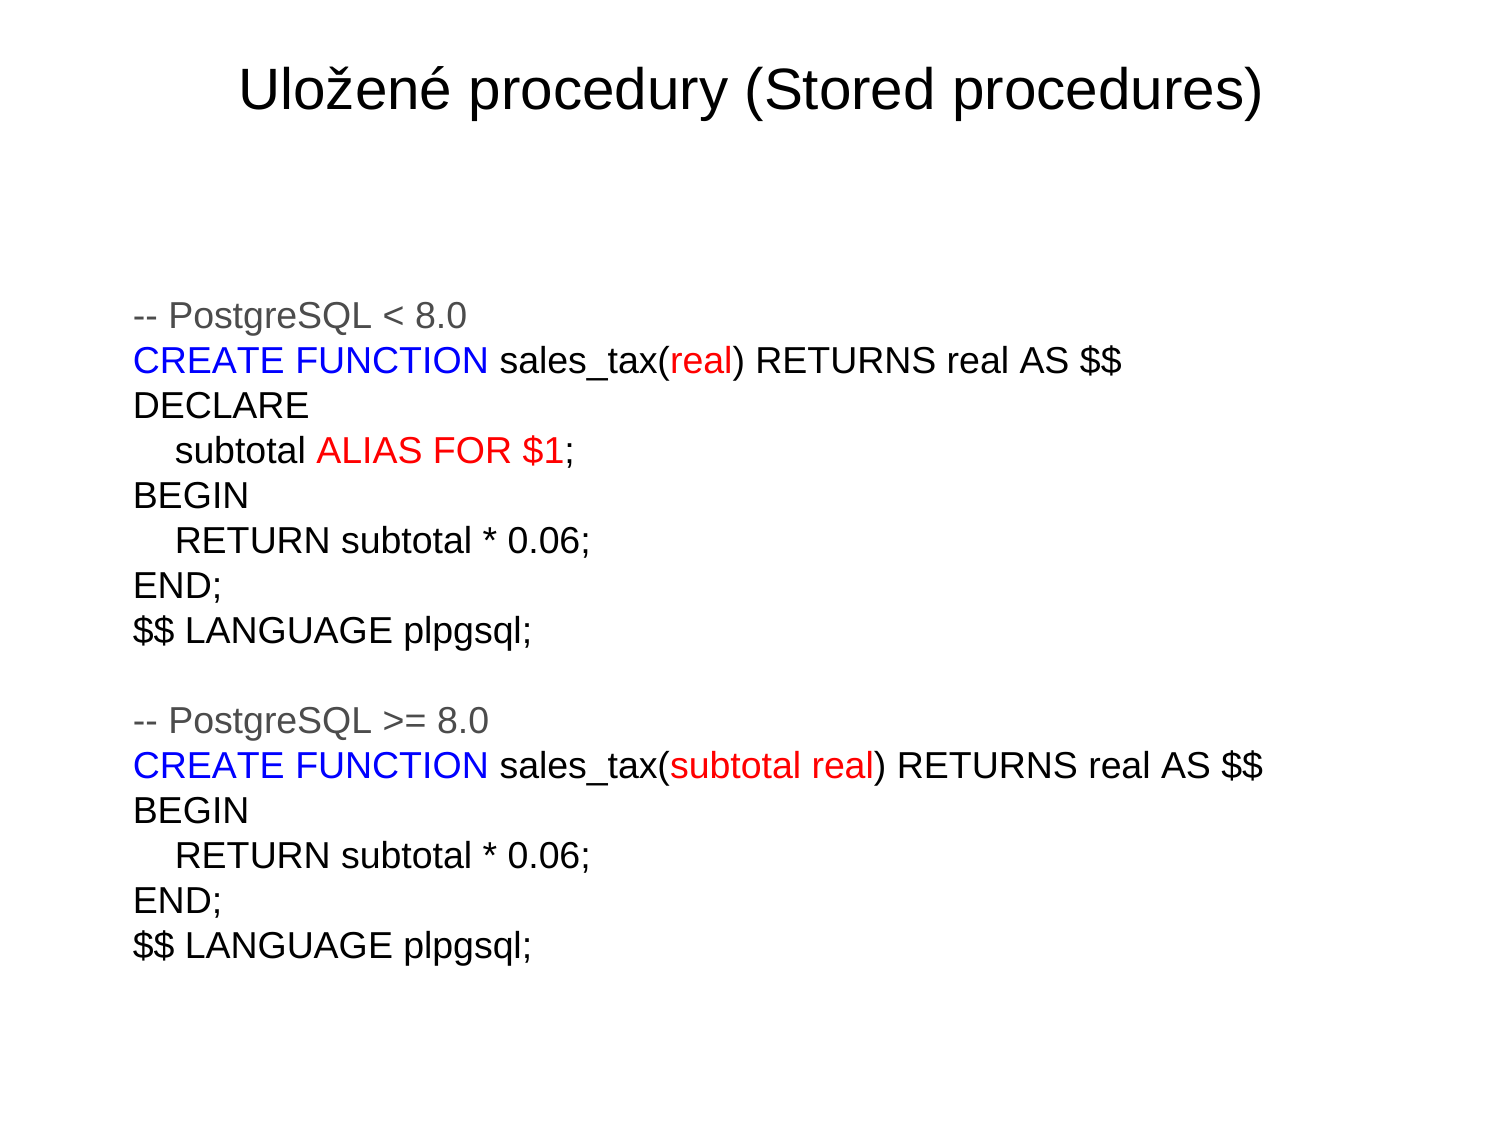

# Uložené procedury (Stored procedures)
-- PostgreSQL < 8.0
CREATE FUNCTION sales_tax(real) RETURNS real AS $$
DECLARE
 subtotal ALIAS FOR $1;
BEGIN
 RETURN subtotal * 0.06;
END;
$$ LANGUAGE plpgsql;
-- PostgreSQL >= 8.0
CREATE FUNCTION sales_tax(subtotal real) RETURNS real AS $$
BEGIN
 RETURN subtotal * 0.06;
END;
$$ LANGUAGE plpgsql;